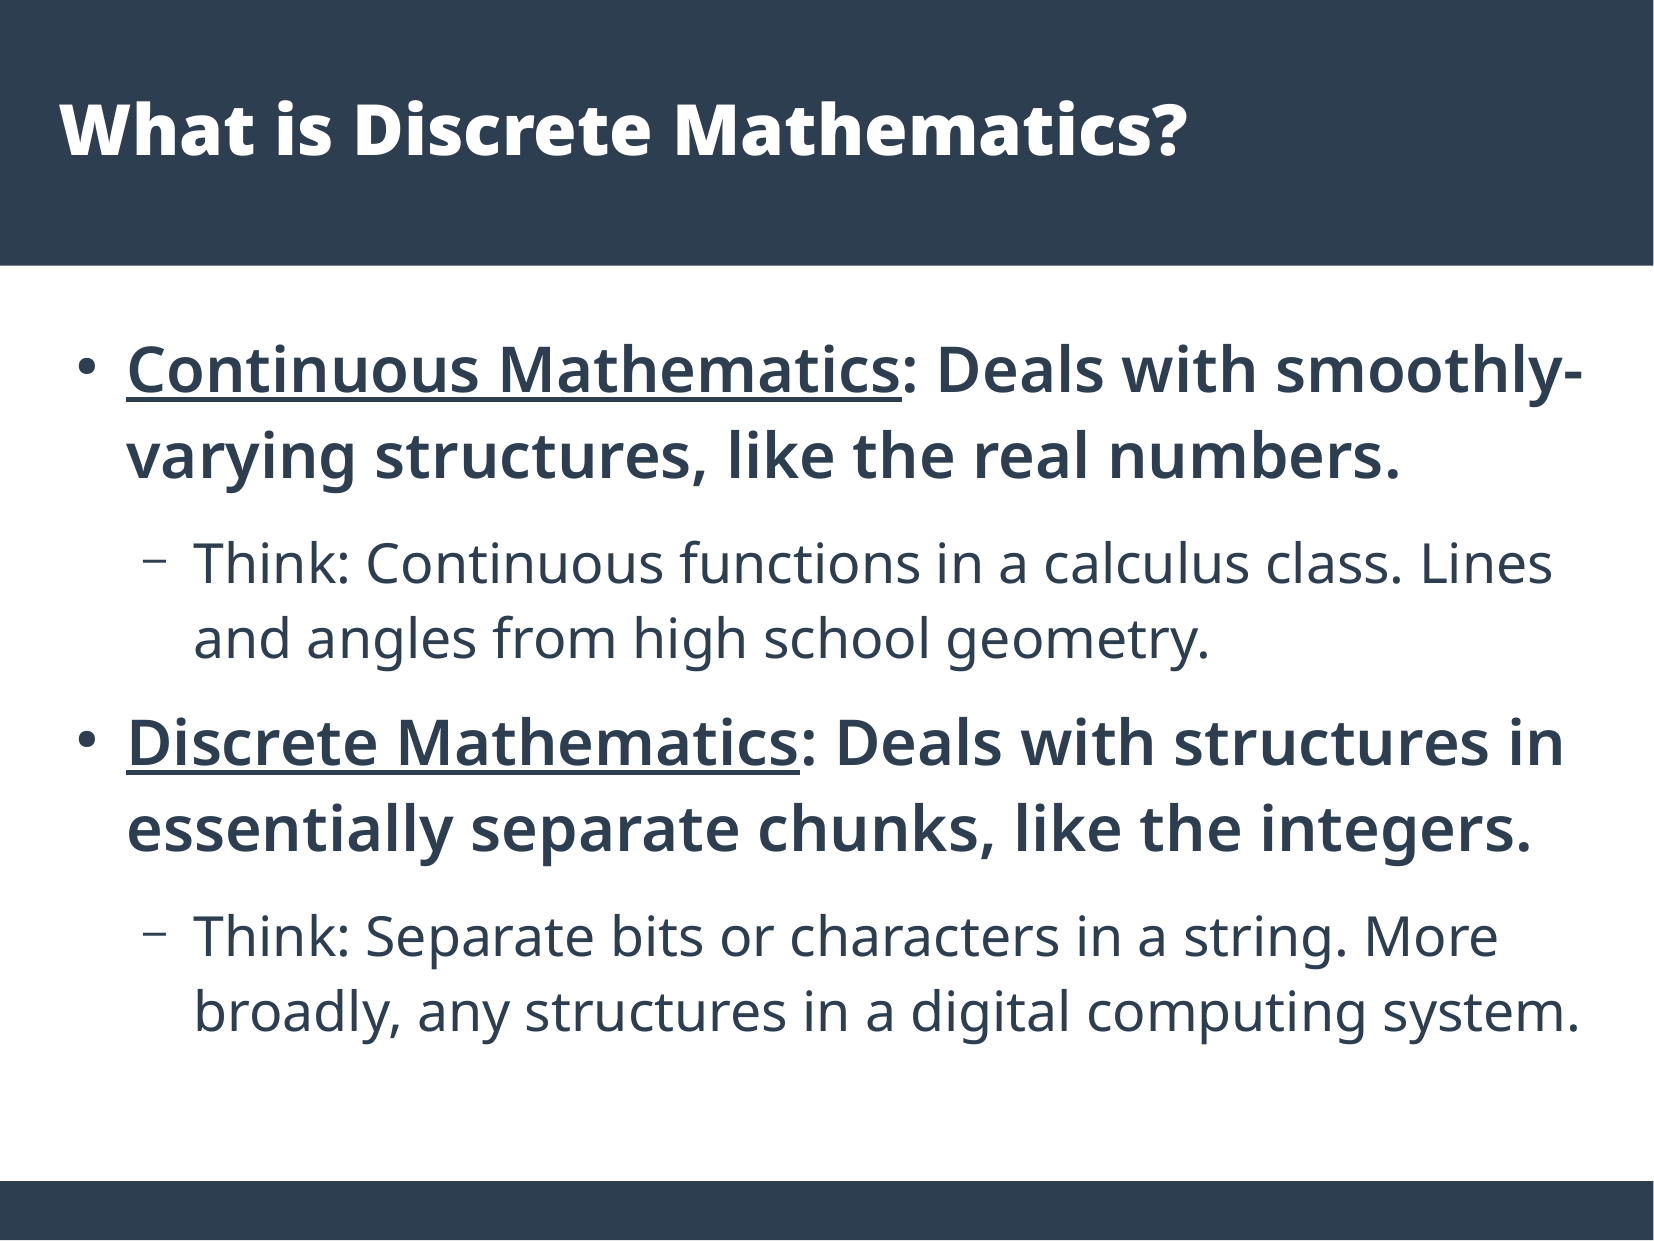

# What is Discrete Mathematics?
Continuous Mathematics: Deals with smoothly-varying structures, like the real numbers.
Think: Continuous functions in a calculus class. Lines and angles from high school geometry.
Discrete Mathematics: Deals with structures in essentially separate chunks, like the integers.
Think: Separate bits or characters in a string. More broadly, any structures in a digital computing system.